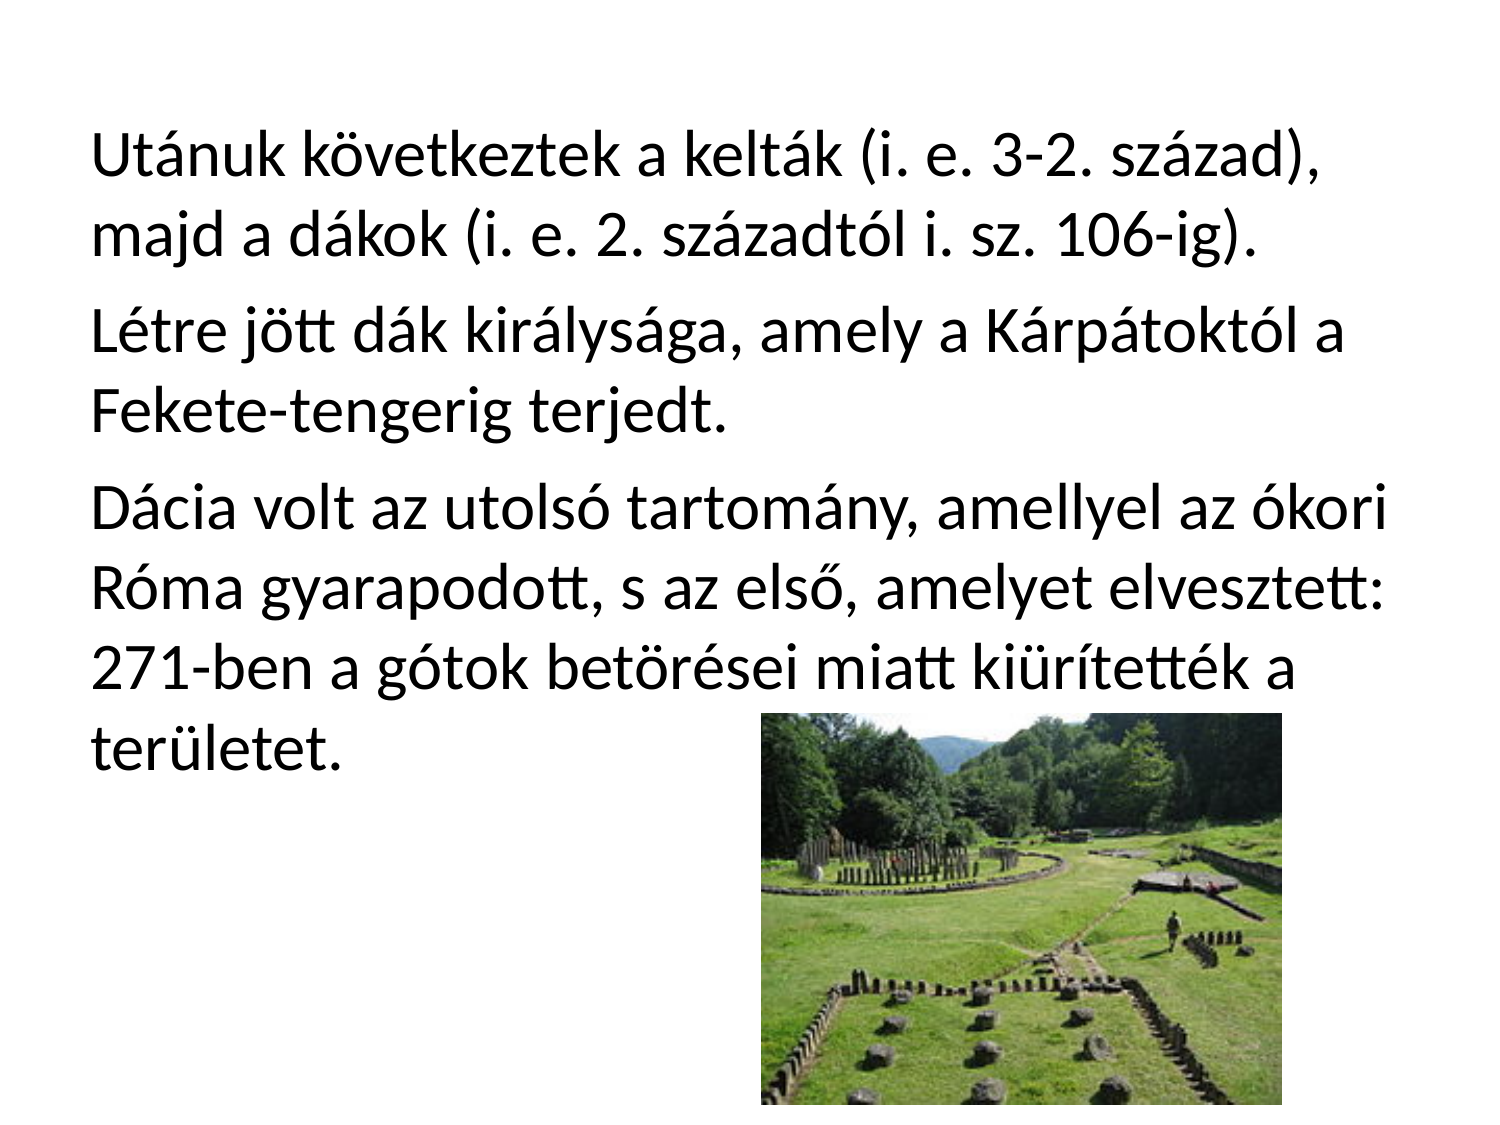

# Utánuk következtek a kelták (i. e. 3-2. század), majd a dákok (i. e. 2. századtól i. sz. 106-ig).
Létre jött dák királysága, amely a Kárpátoktól a Fekete-tengerig terjedt.
Dácia volt az utolsó tartomány, amellyel az ókori Róma gyarapodott, s az első, amelyet elvesztett: 271-ben a gótok betörései miatt kiürítették a területet.